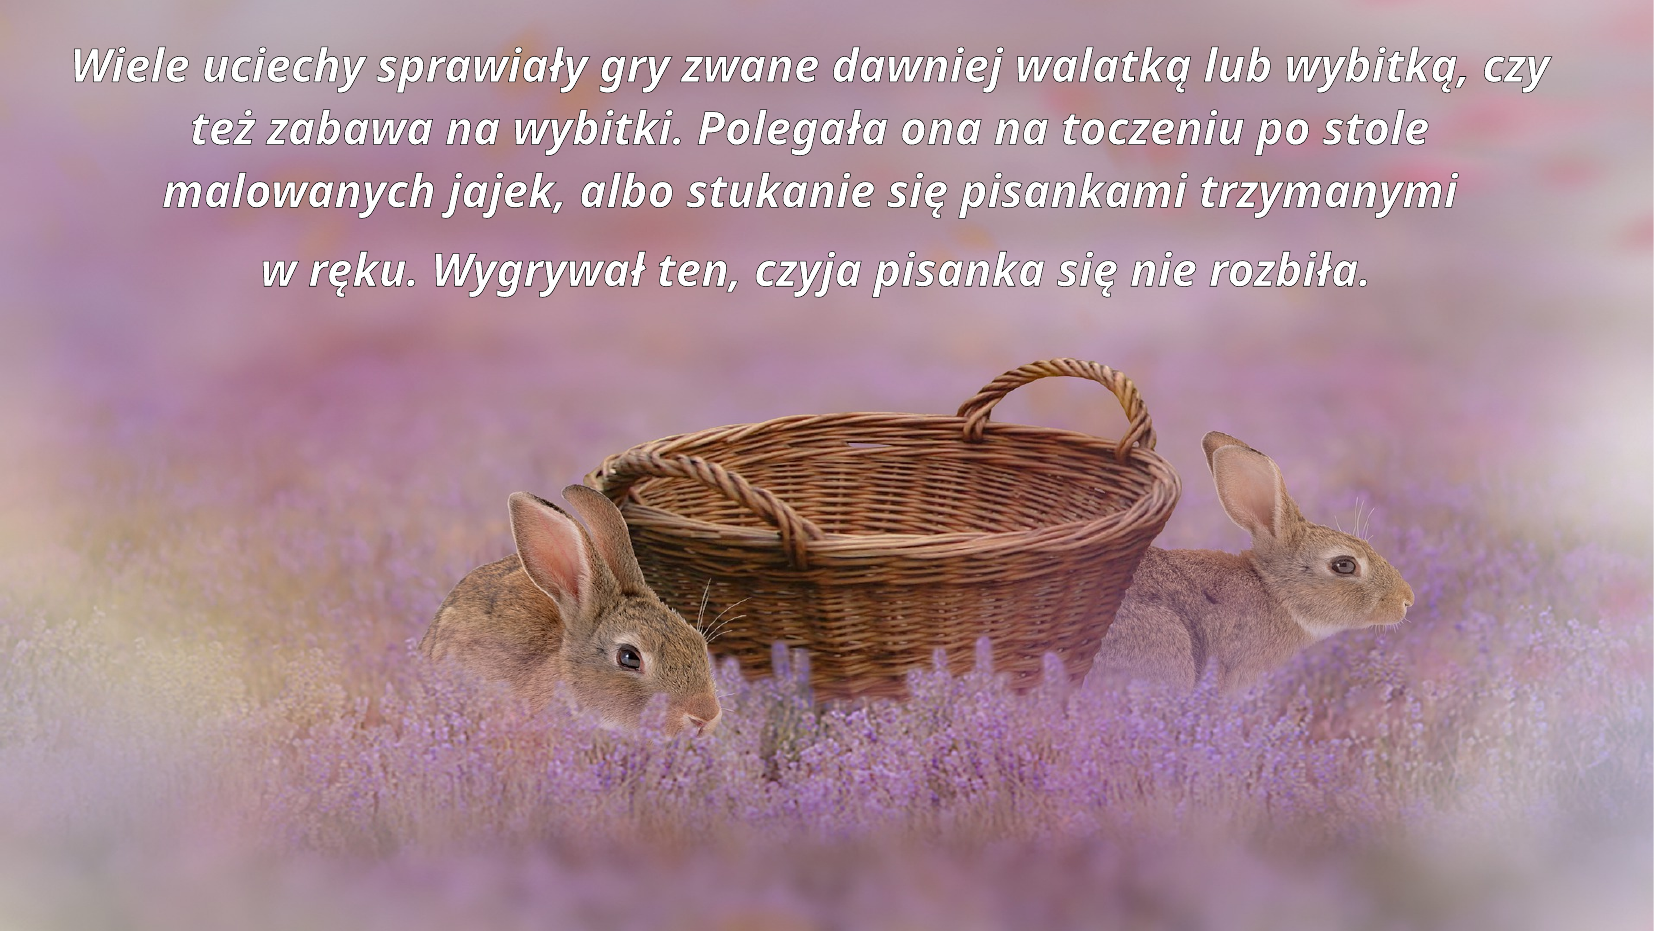

# Wiele uciechy sprawiały gry zwane dawniej walatką lub wybitką, czy też zabawa na wybitki. Polegała ona na toczeniu po stole malowanych jajek, albo stukanie się pisankami trzymanymi
 w ręku. Wygrywał ten, czyja pisanka się nie rozbiła.